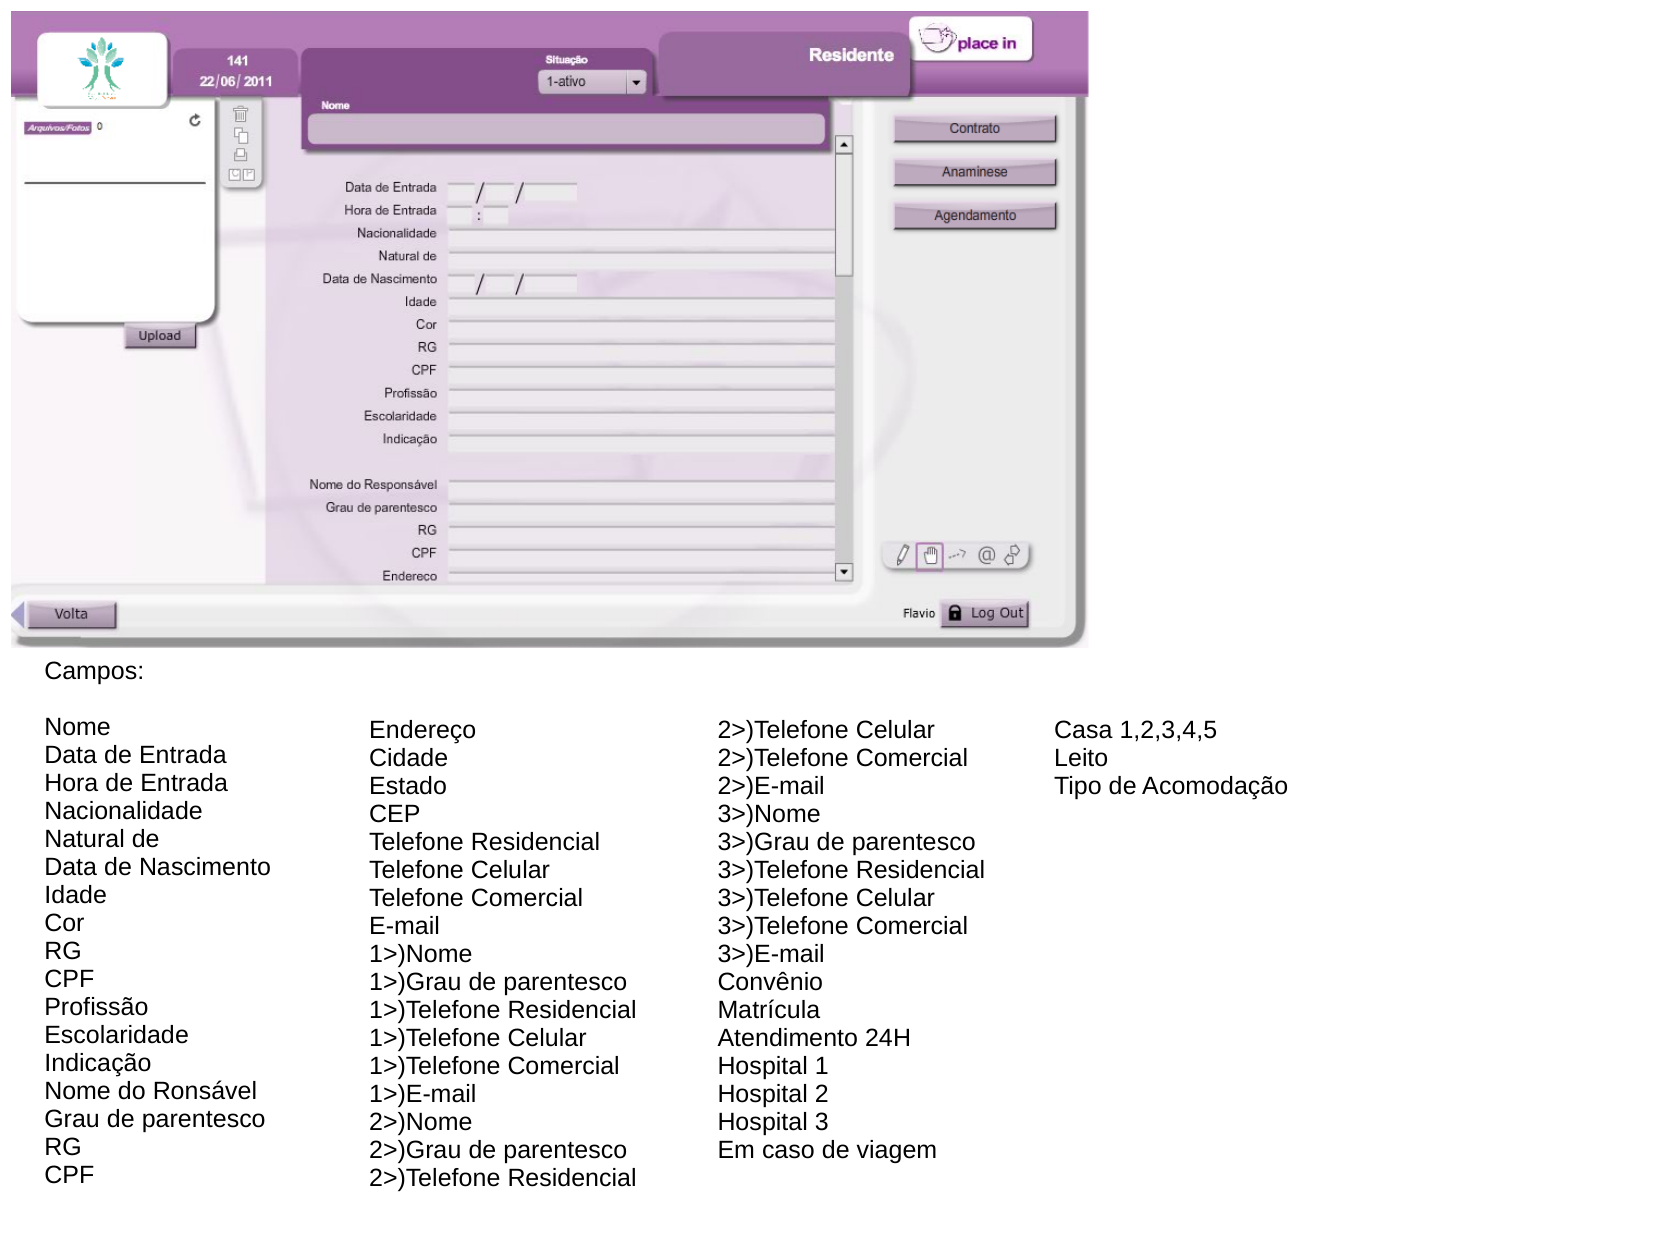

Campos:
Nome
Data de Entrada
Hora de Entrada
Nacionalidade
Natural de
Data de Nascimento
Idade
Cor
RG
CPF
Profissão
Escolaridade
Indicação
Nome do Ronsável
Grau de parentesco
RG
CPF
Endereço
Cidade
Estado
CEP
Telefone Residencial
Telefone Celular
Telefone Comercial
E-mail
1>)Nome
1>)Grau de parentesco
1>)Telefone Residencial
1>)Telefone Celular
1>)Telefone Comercial
1>)E-mail
2>)Nome
2>)Grau de parentesco
2>)Telefone Residencial
2>)Telefone Celular
2>)Telefone Comercial
2>)E-mail
3>)Nome
3>)Grau de parentesco
3>)Telefone Residencial
3>)Telefone Celular
3>)Telefone Comercial
3>)E-mail
Convênio
Matrícula
Atendimento 24H
Hospital 1
Hospital 2
Hospital 3
Em caso de viagem
Casa 1,2,3,4,5
Leito
Tipo de Acomodação